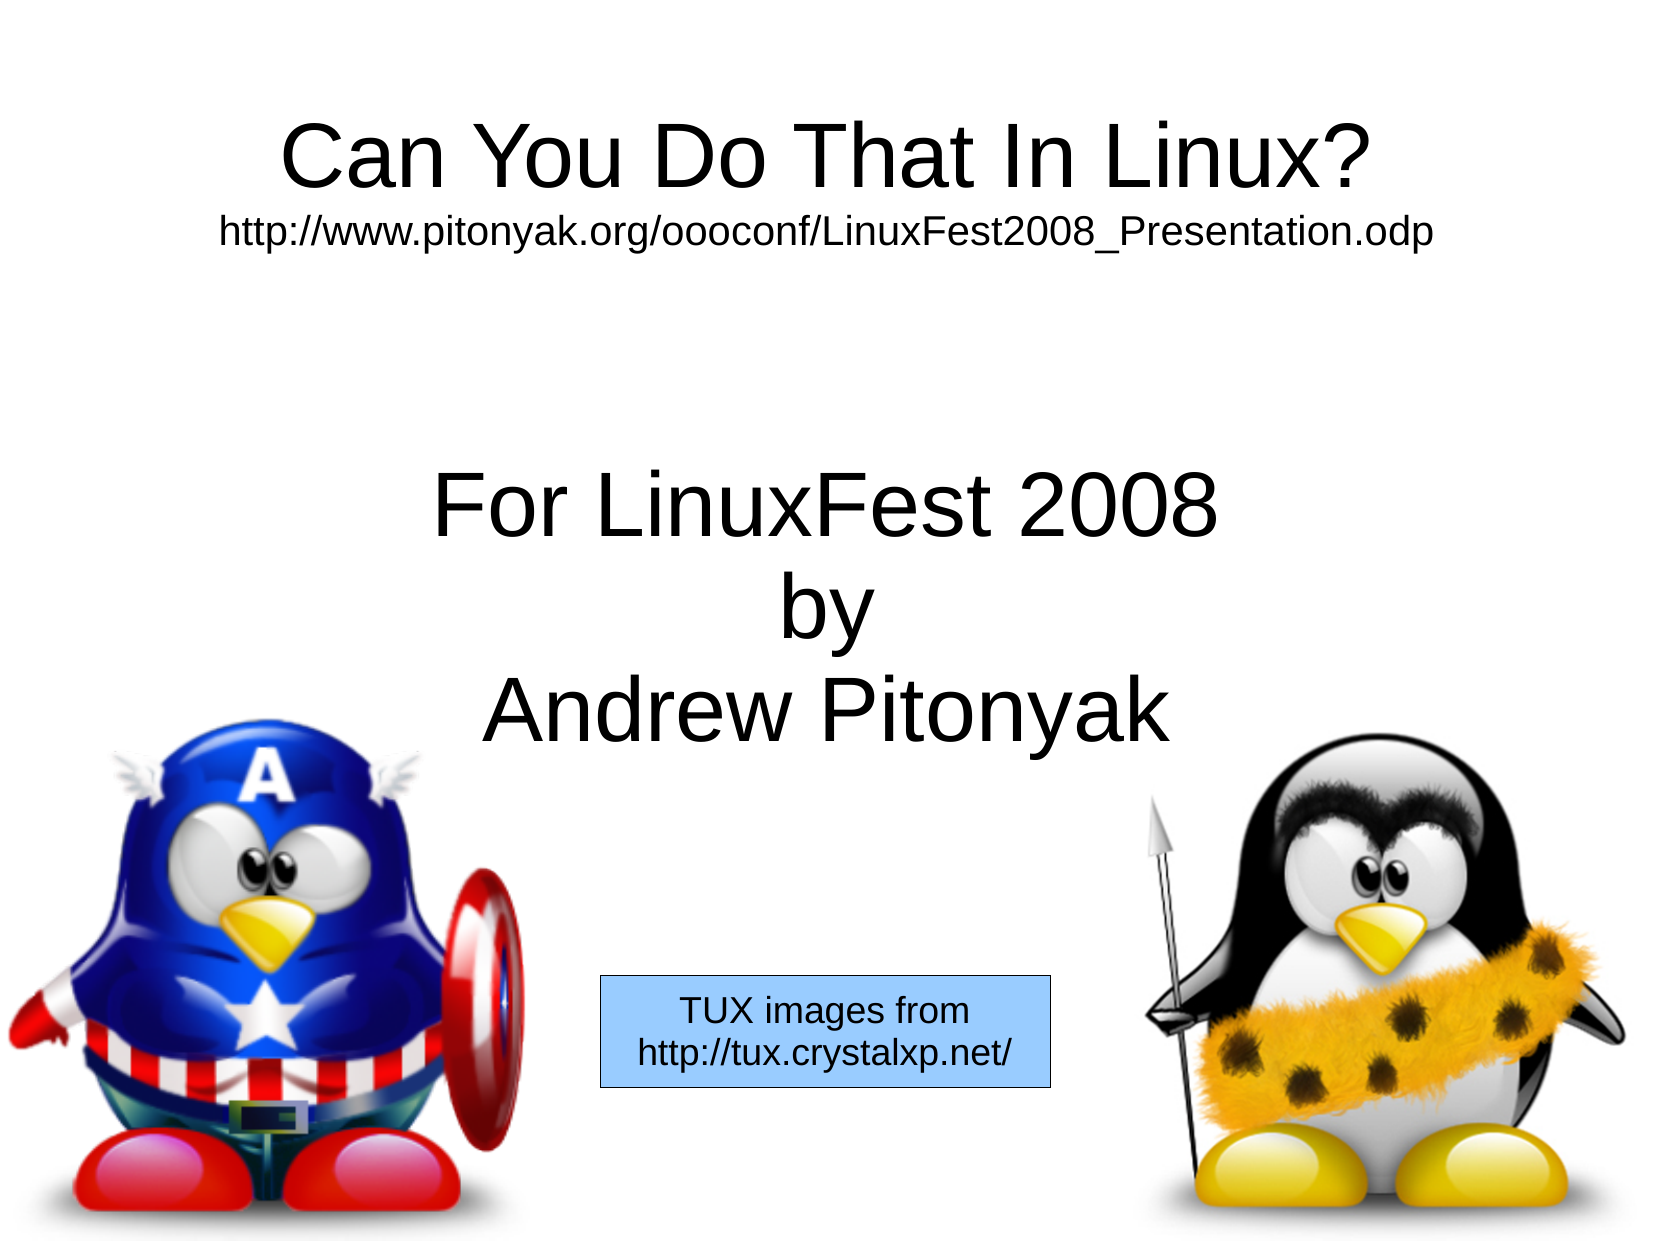

# Can You Do That In Linux? http://www.pitonyak.org/oooconf/LinuxFest2008_Presentation.odp
For LinuxFest 2008
by
Andrew Pitonyak
TUX images from
http://tux.crystalxp.net/